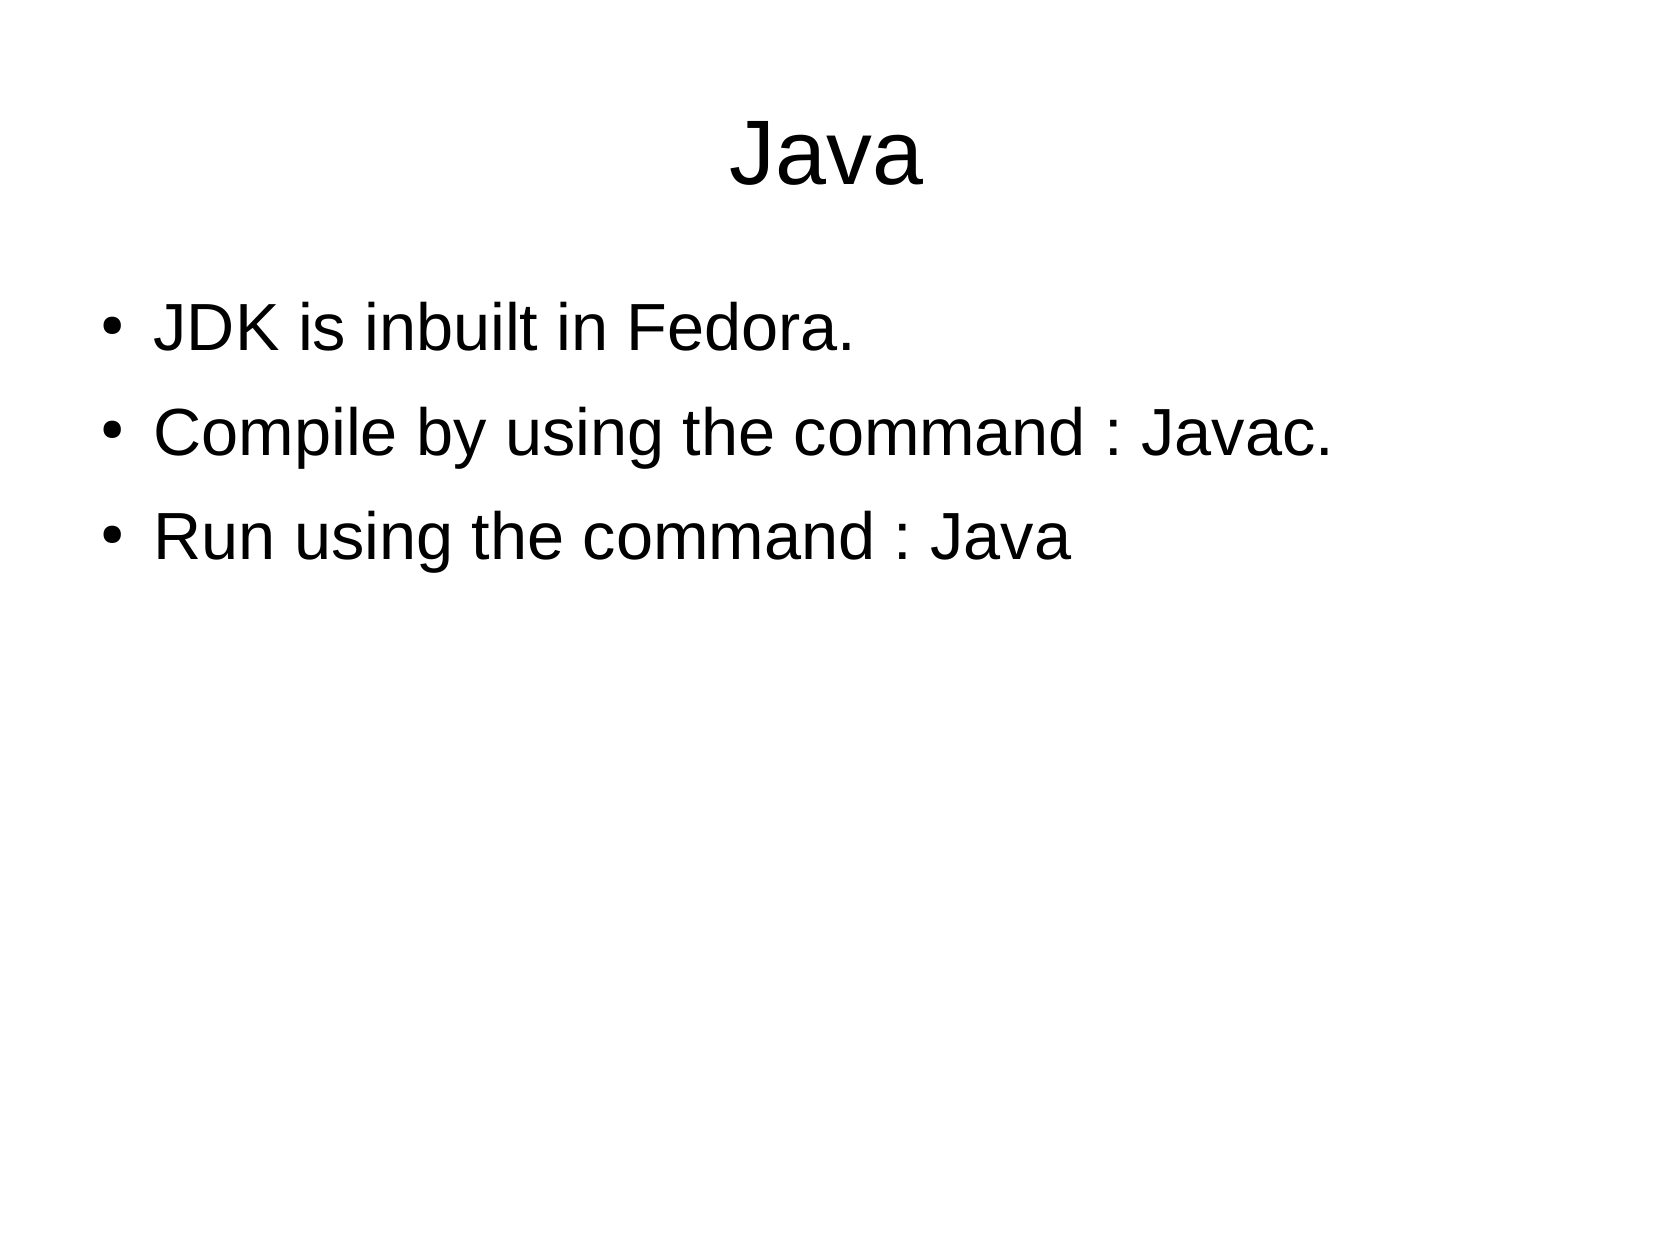

# Java
JDK is inbuilt in Fedora.
Compile by using the command : Javac.
Run using the command : Java